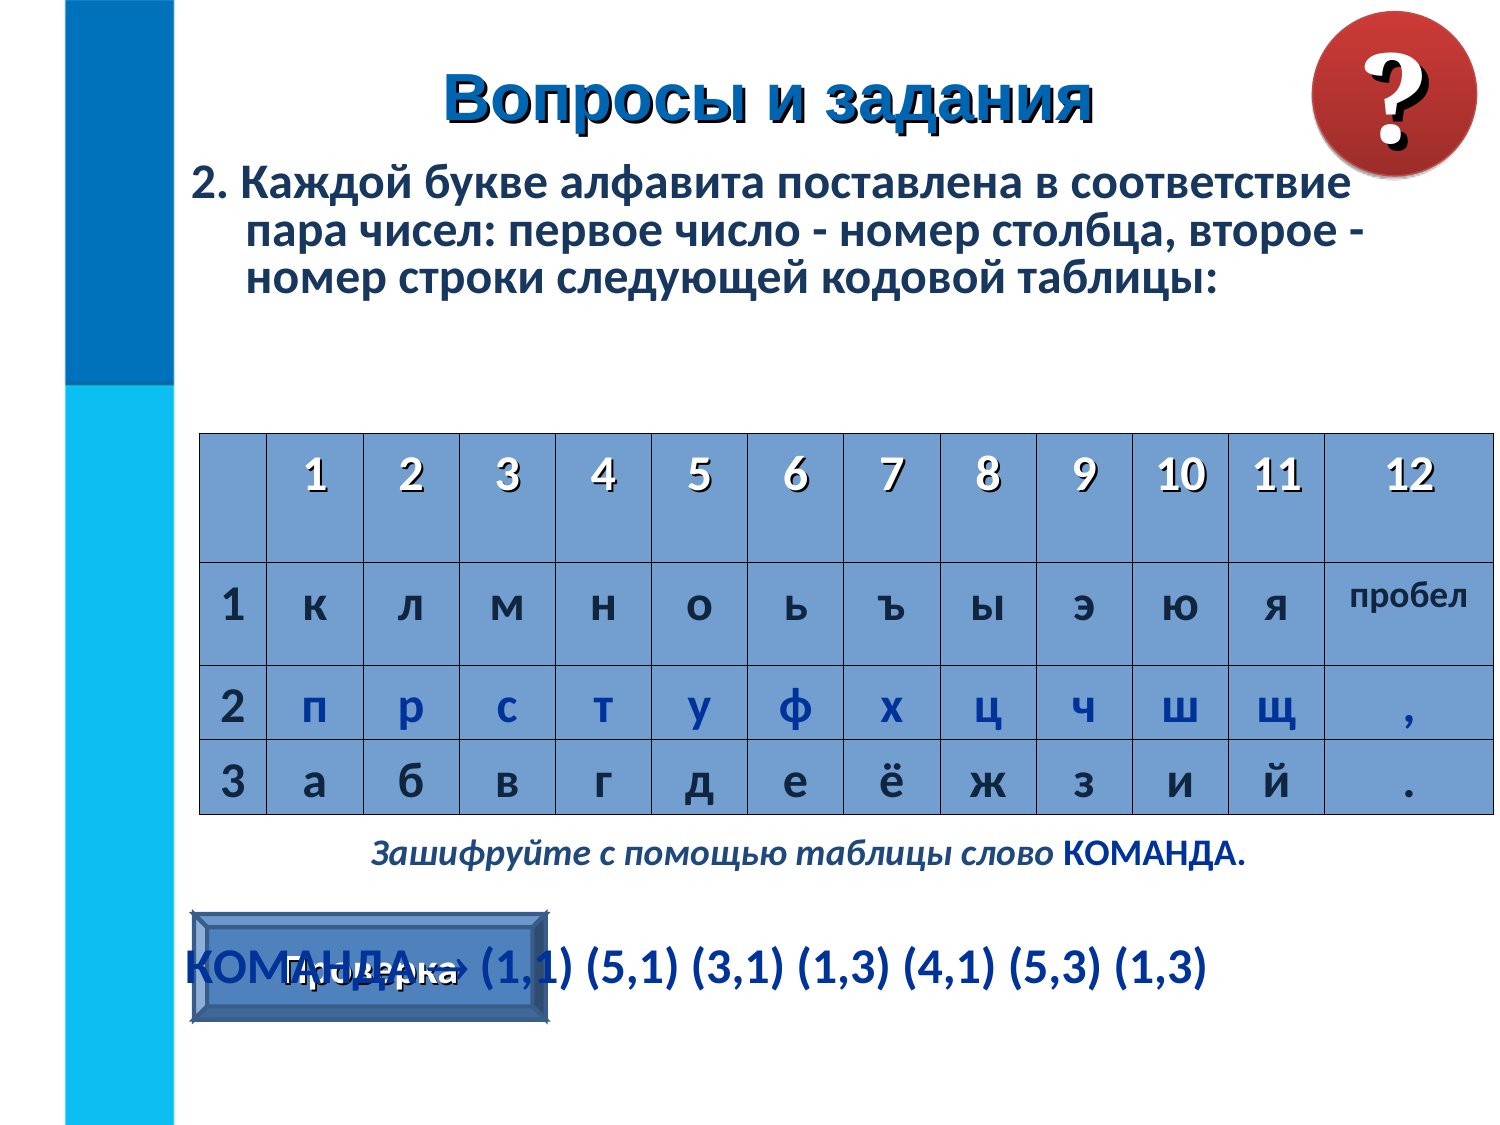

Вопросы и задания
?
# 2. Каждой букве алфавита поставлена в соответствие пара чисел: первое число - номер столбца, второе - номер строки следующей кодовой таблицы:
| | 1 | 2 | 3 | 4 | 5 | 6 | 7 | 8 | 9 | 10 | 11 | 12 |
| --- | --- | --- | --- | --- | --- | --- | --- | --- | --- | --- | --- | --- |
| 1 | к | л | м | н | о | ь | ъ | ы | э | ю | я | пробел |
| 2 | п | р | с | т | у | ф | х | ц | ч | ш | щ | , |
| 3 | а | б | в | г | д | е | ё | ж | з | и | й | . |
Зашифруйте с помощью таблицы слово КОМАНДА.
Проверка
КОМАНДА  (1,1) (5,1) (3,1) (1,3) (4,1) (5,3) (1,3)